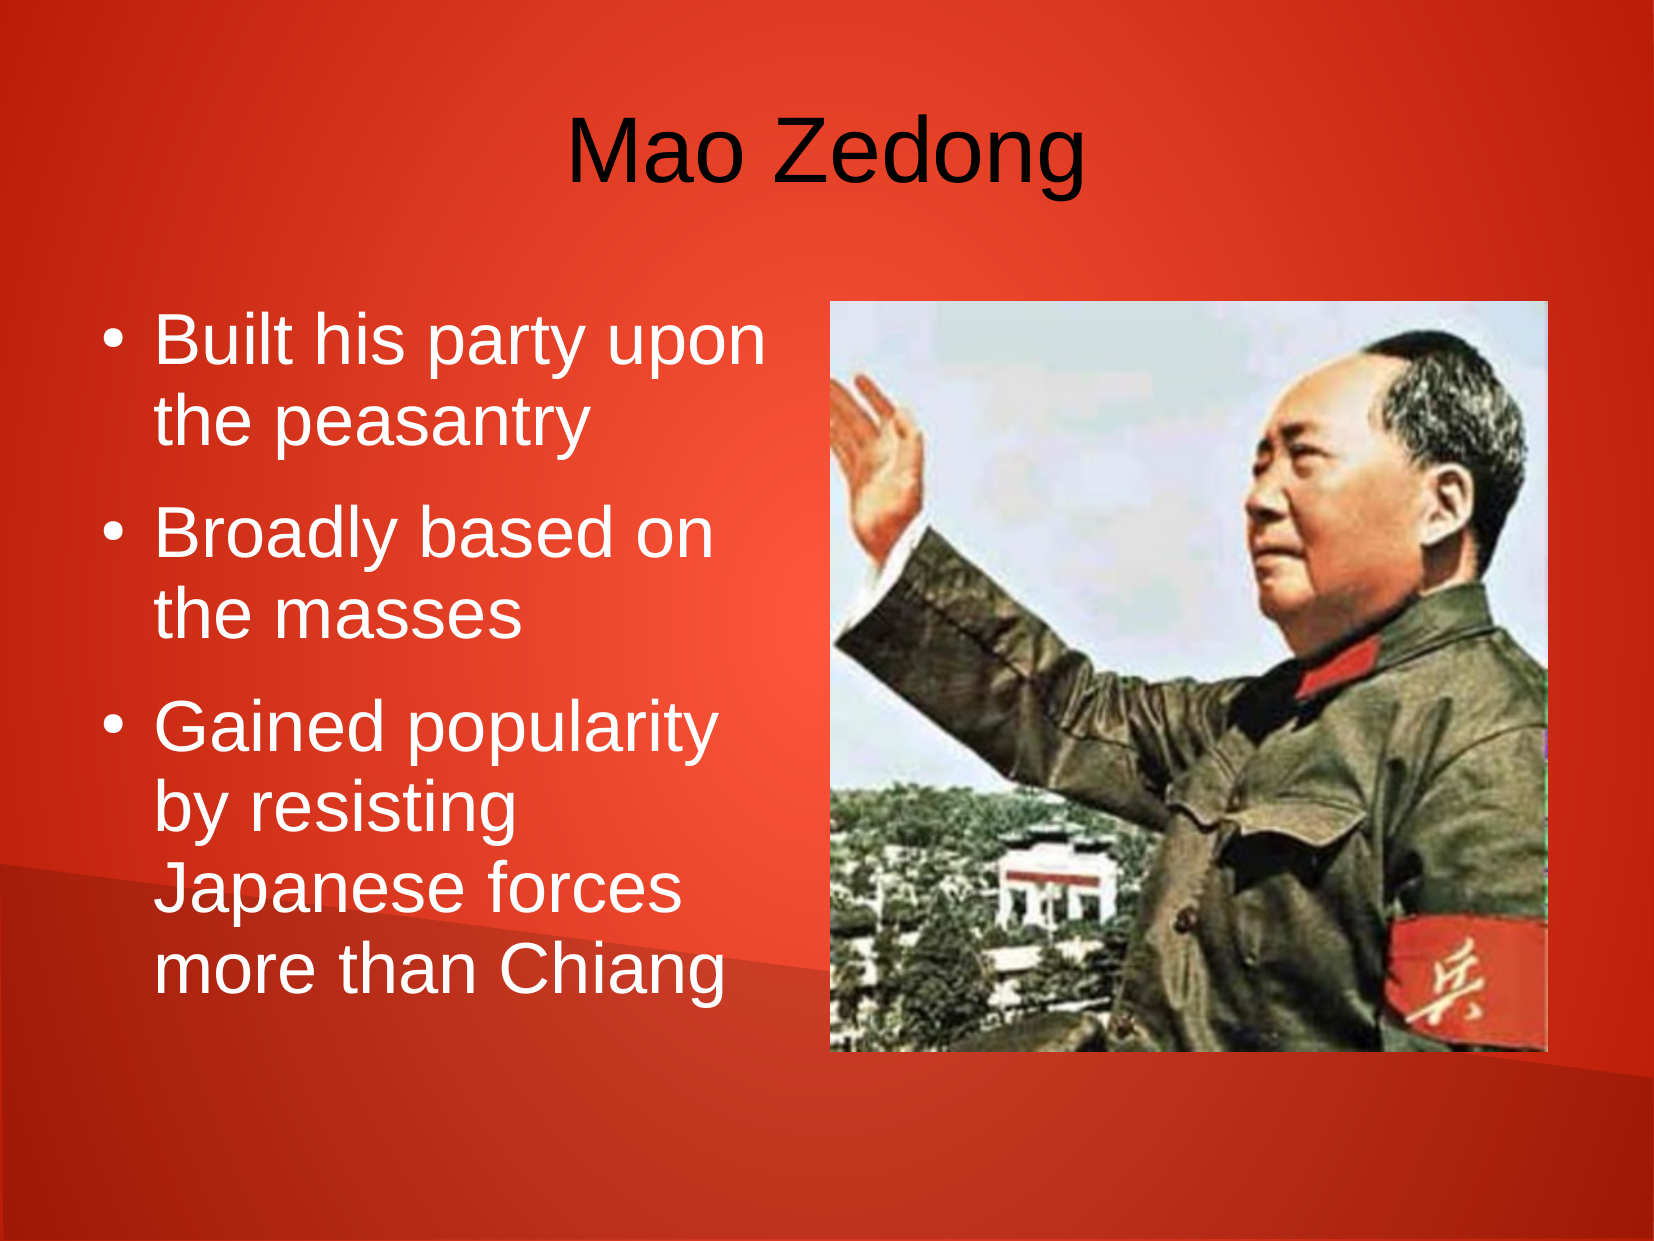

# Mao Zedong
Built his party upon the peasantry
Broadly based on the masses
Gained popularity by resisting Japanese forces more than Chiang